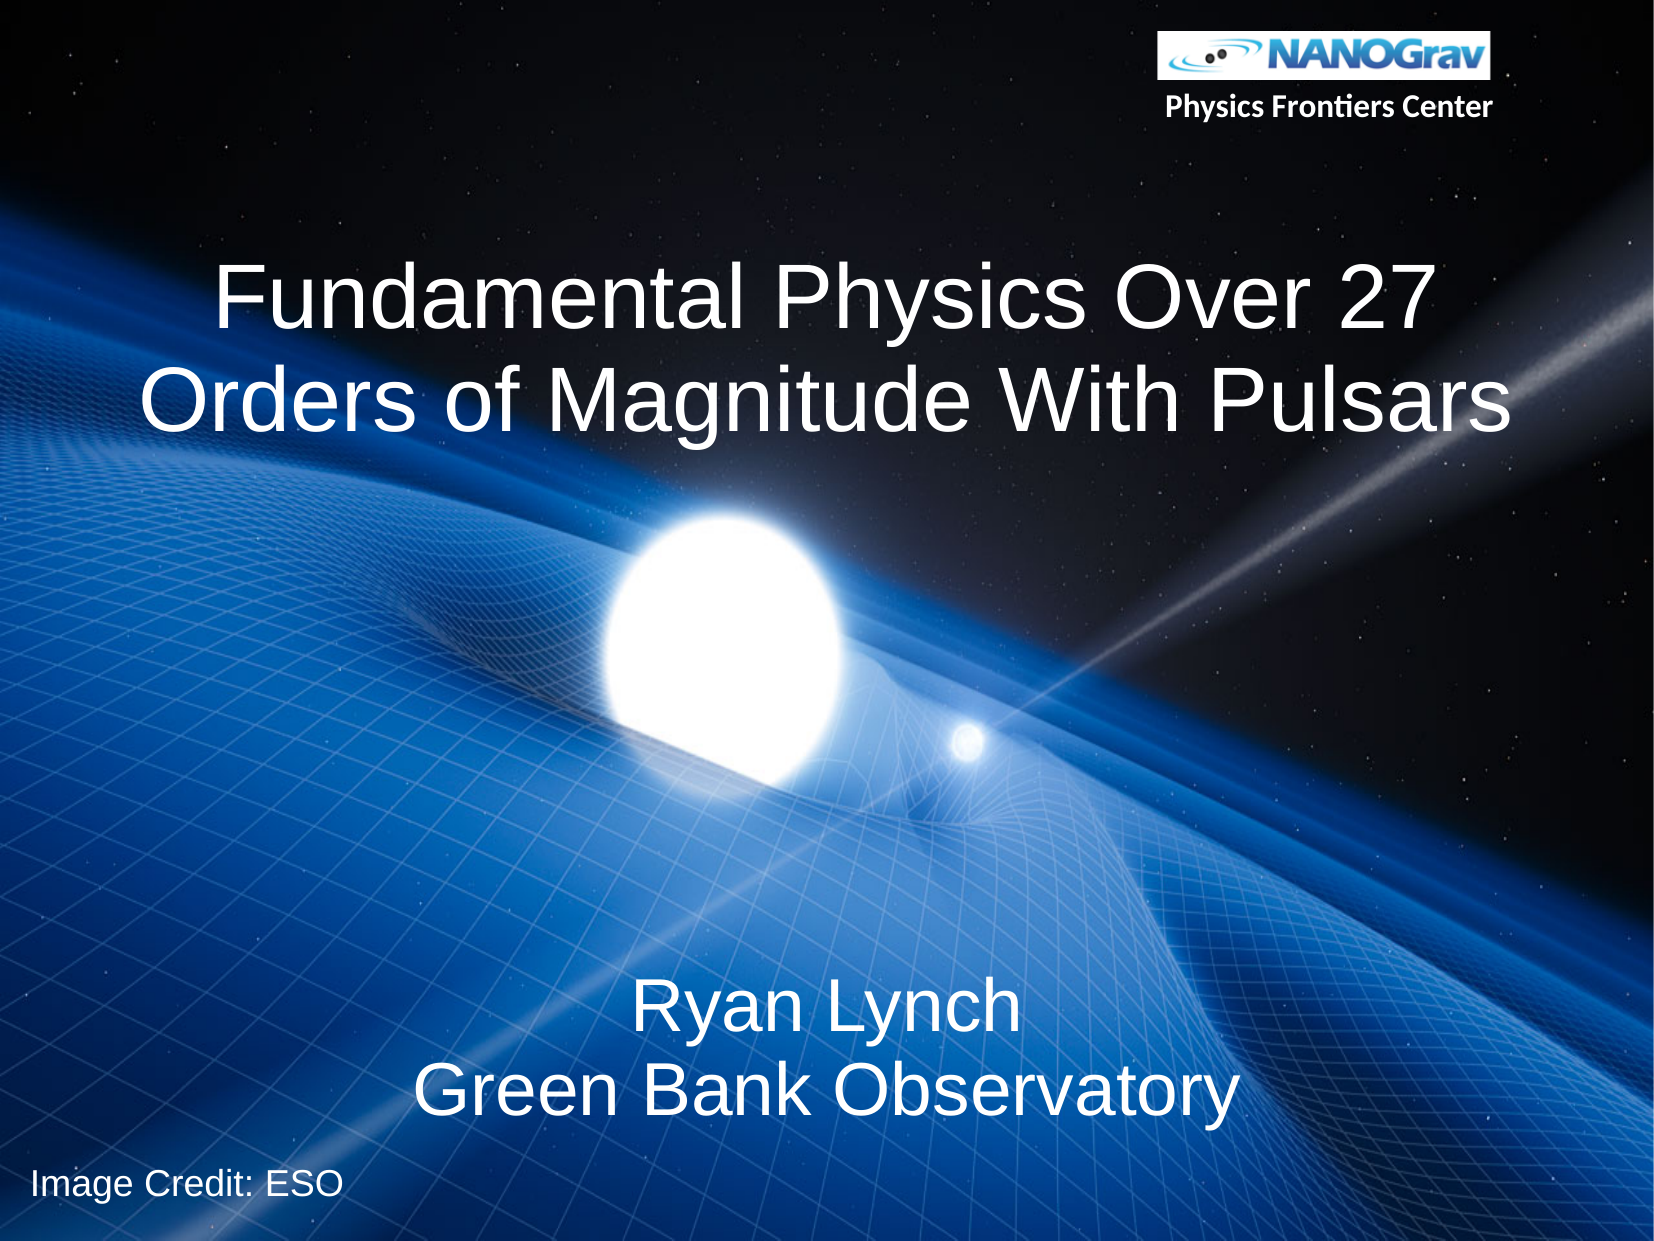

Physics Frontiers Center
# Fundamental Physics Over 27 Orders of Magnitude With Pulsars
Ryan Lynch
Green Bank Observatory
Image Credit: ESO